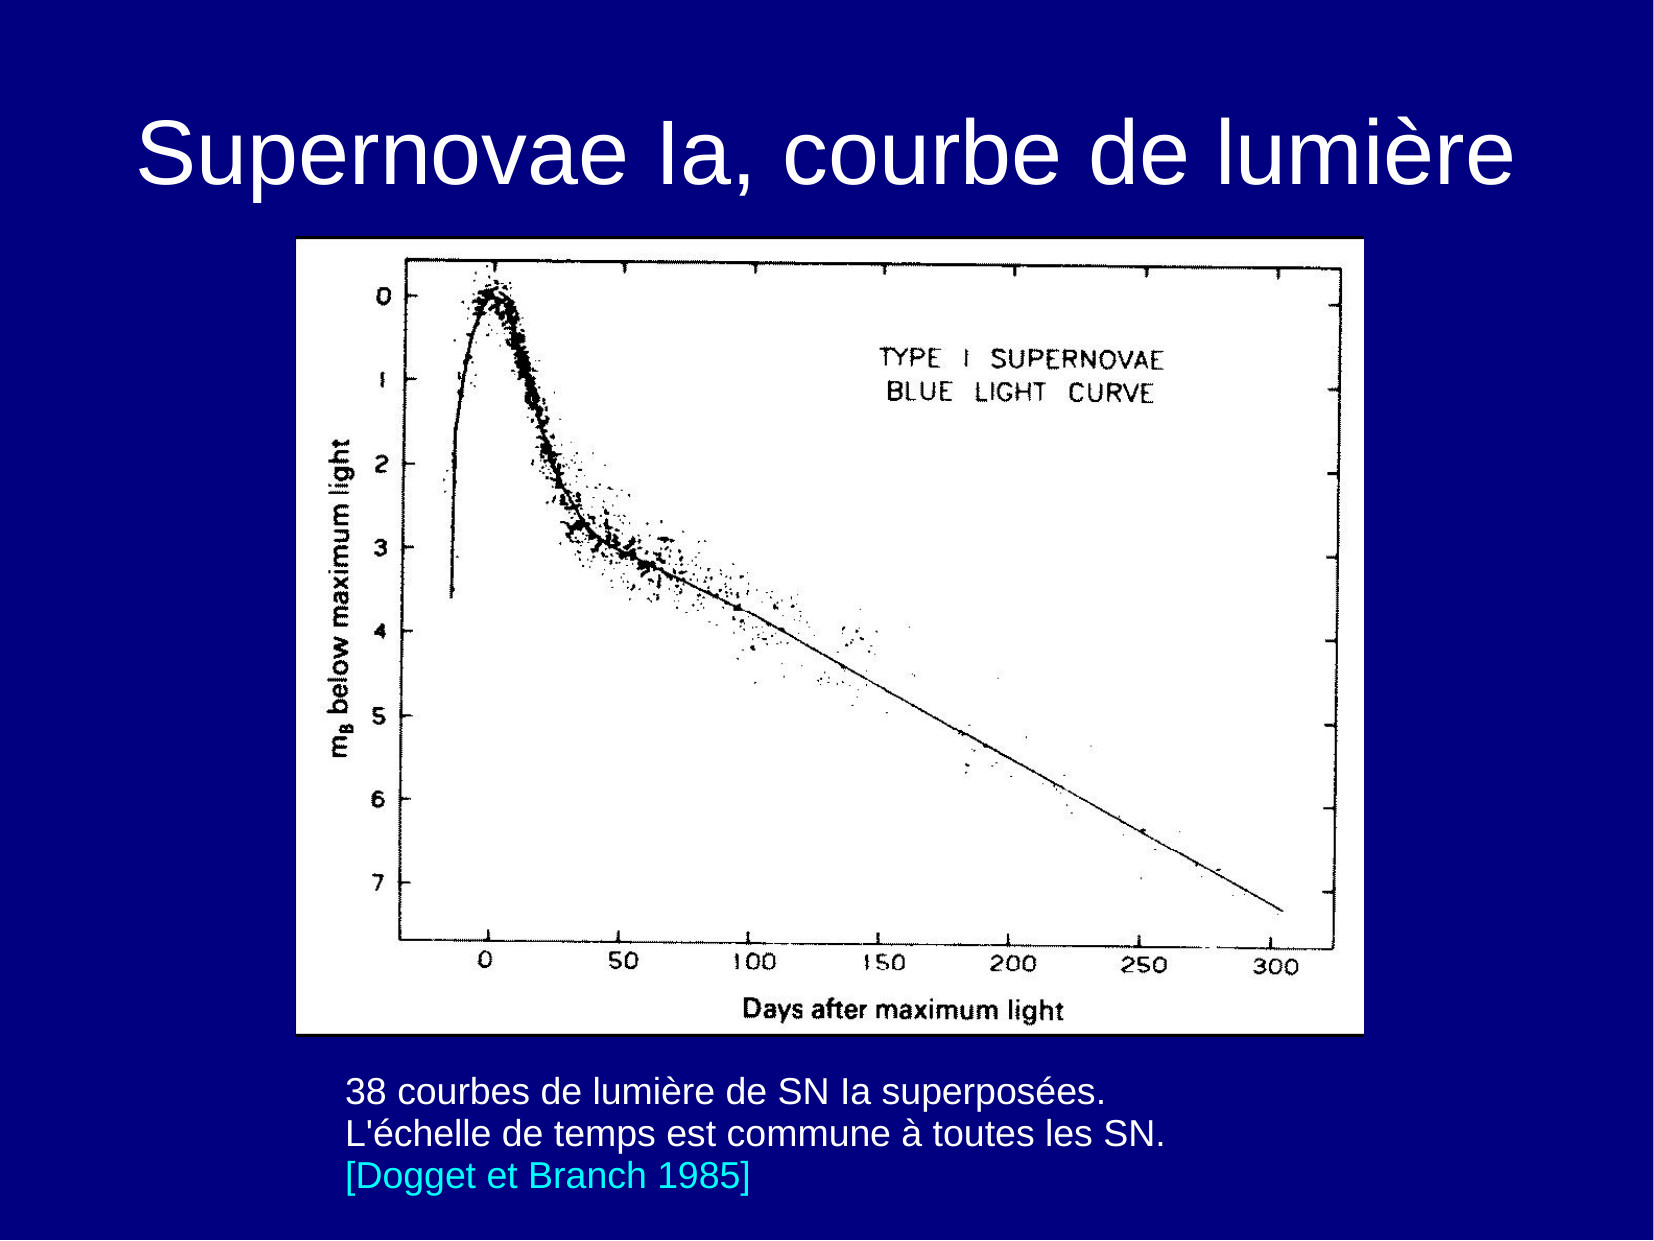

# Supernovae Ia, courbe de lumière
38 courbes de lumière de SN Ia superposées.
L'échelle de temps est commune à toutes les SN.
[Dogget et Branch 1985]